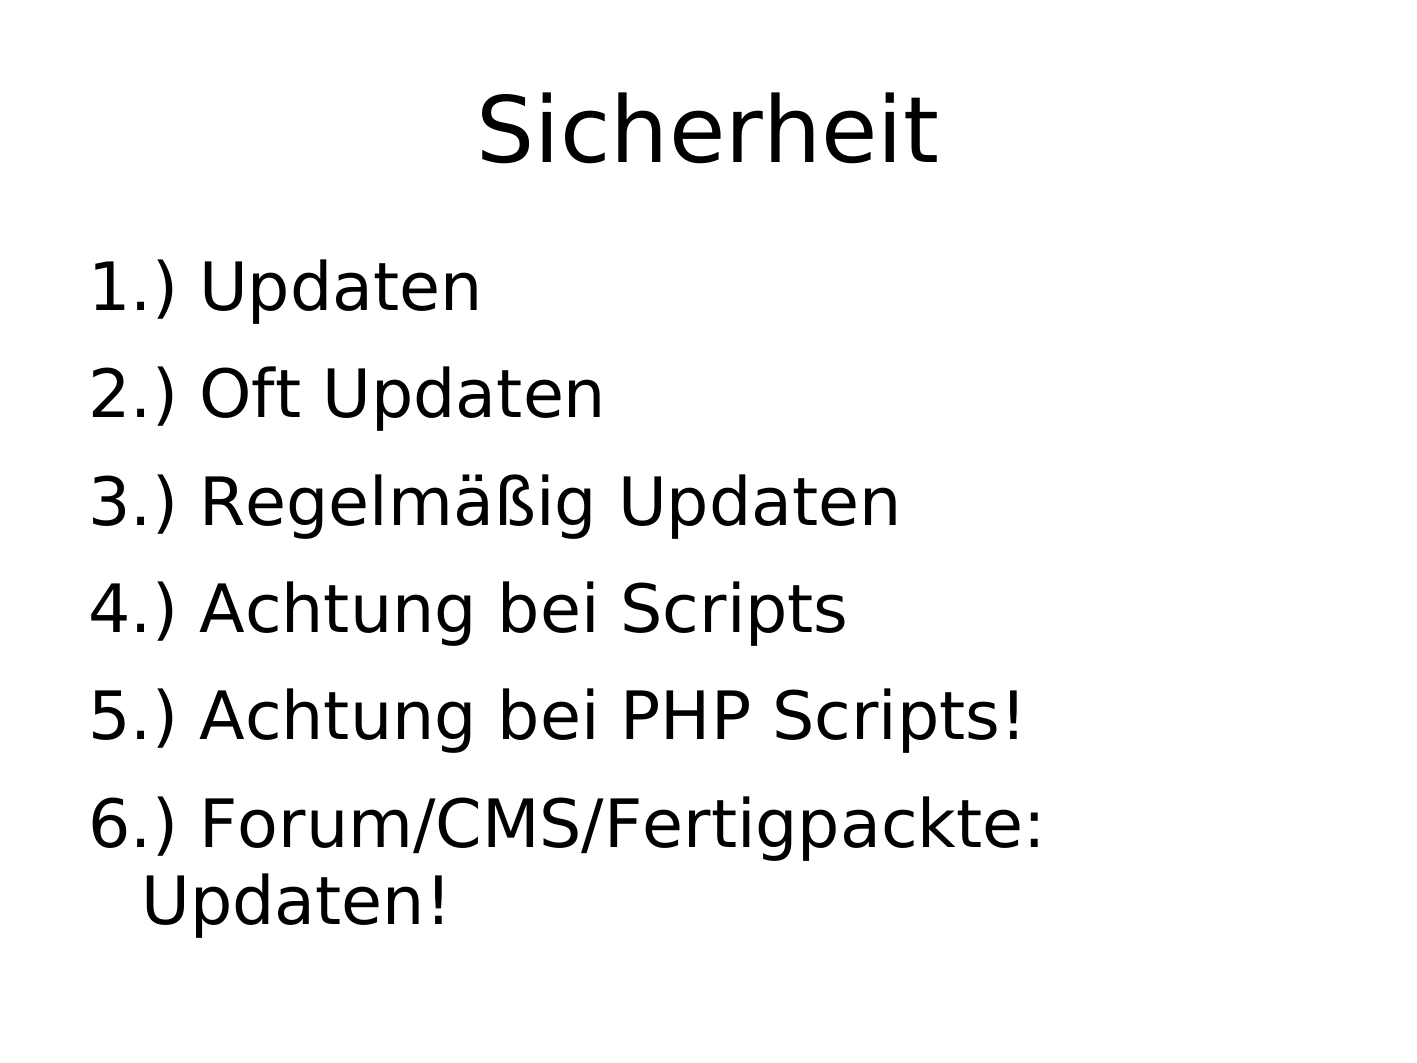

# Sicherheit
1.) Updaten
2.) Oft Updaten
3.) Regelmäßig Updaten
4.) Achtung bei Scripts
5.) Achtung bei PHP Scripts!
6.) Forum/CMS/Fertigpackte: Updaten!